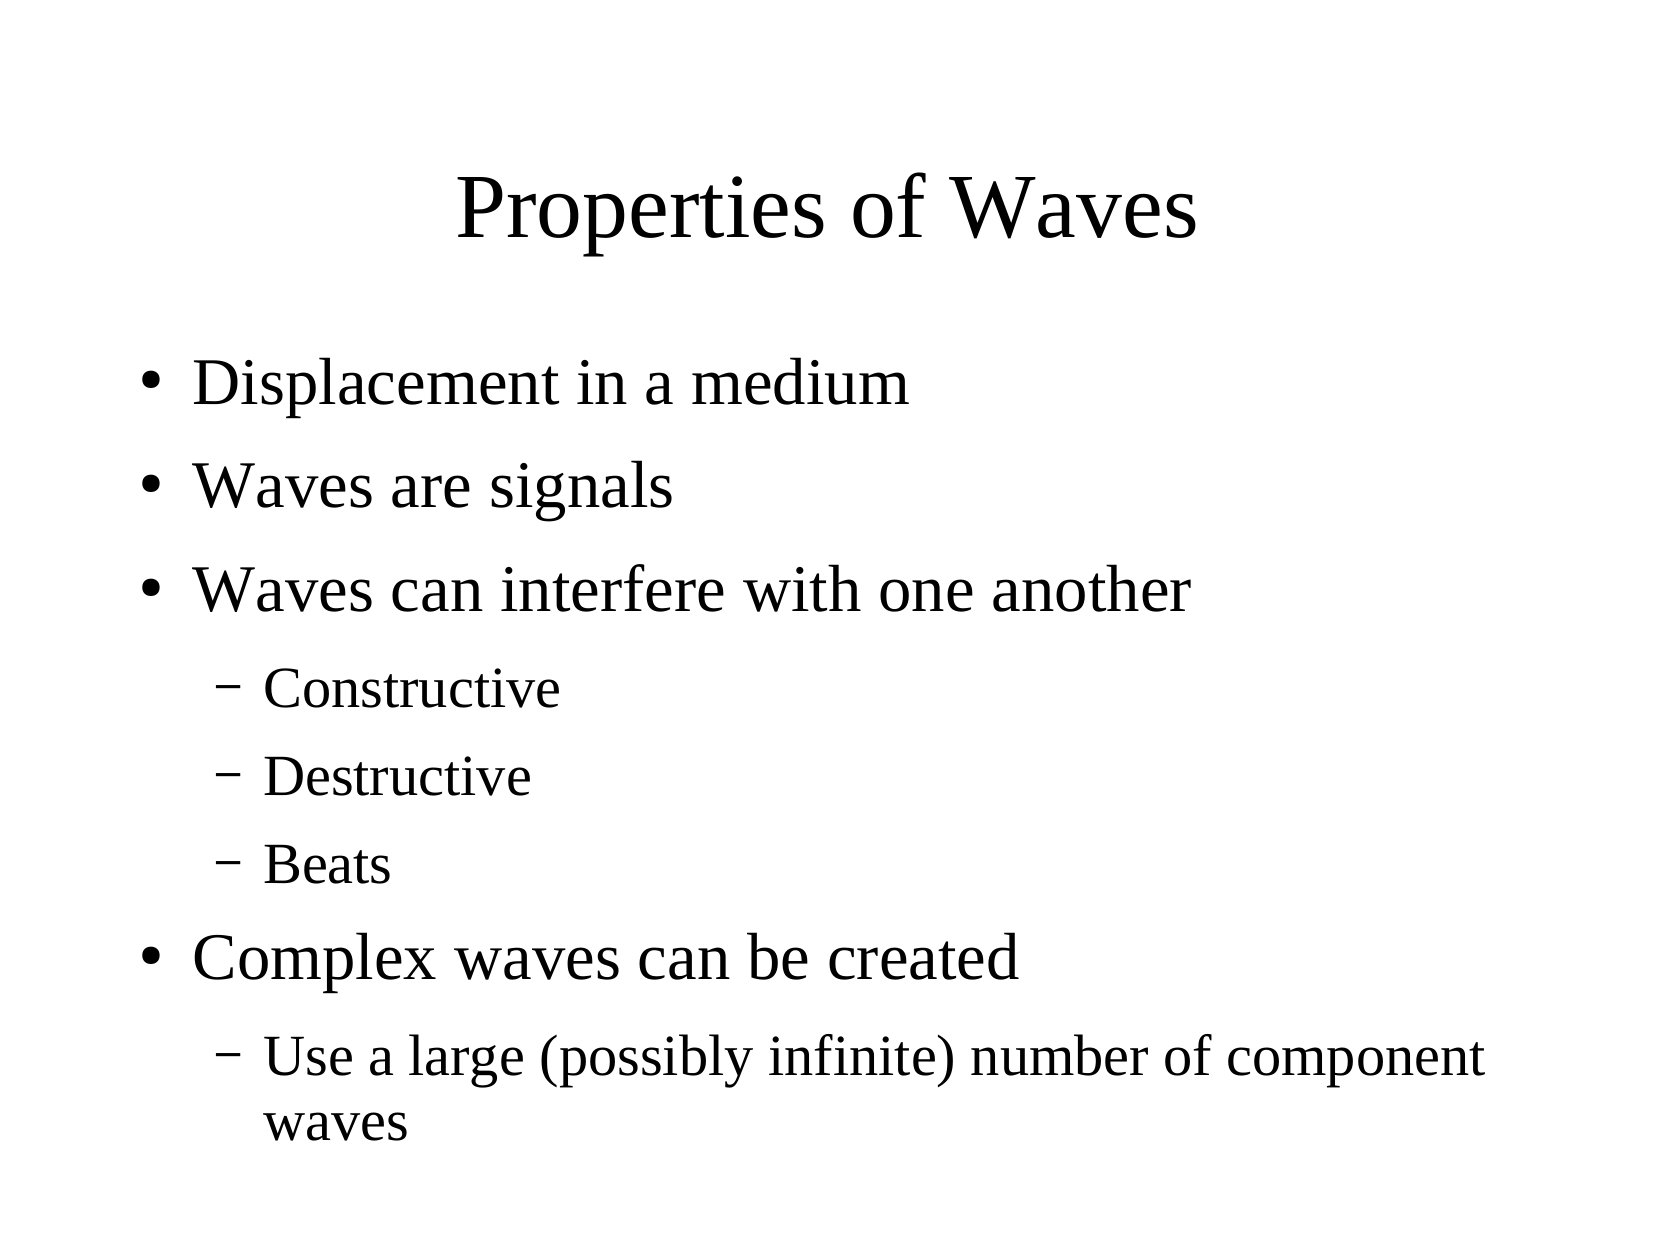

# Properties of Waves
Displacement in a medium
Waves are signals
Waves can interfere with one another
Constructive
Destructive
Beats
Complex waves can be created
Use a large (possibly infinite) number of component waves